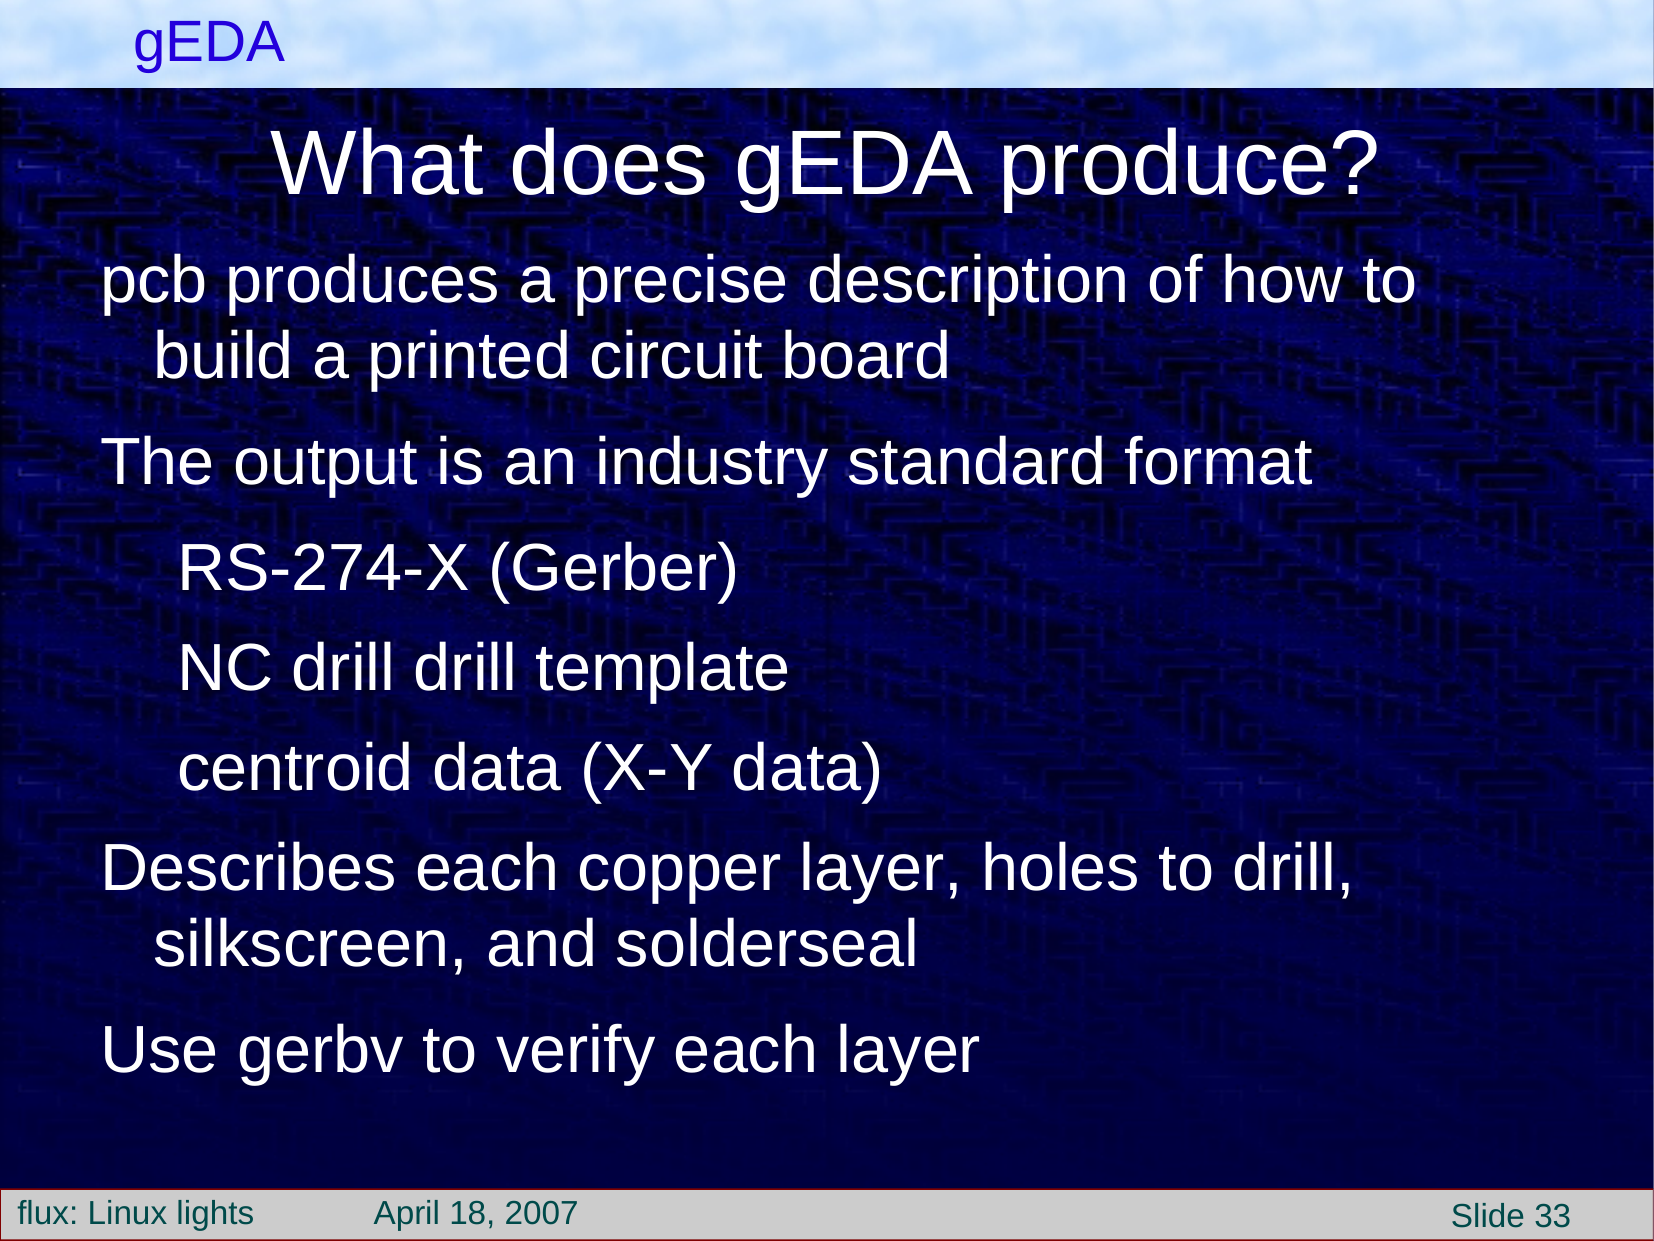

gEDA
# What does gEDA produce?
pcb produces a precise description of how to build a printed circuit board
The output is an industry standard format
RS-274-X (Gerber)
NC drill drill template
centroid data (X-Y data)
Describes each copper layer, holes to drill, silkscreen, and solderseal
Use gerbv to verify each layer
flux: Linux lights	April 18, 2007
Slide